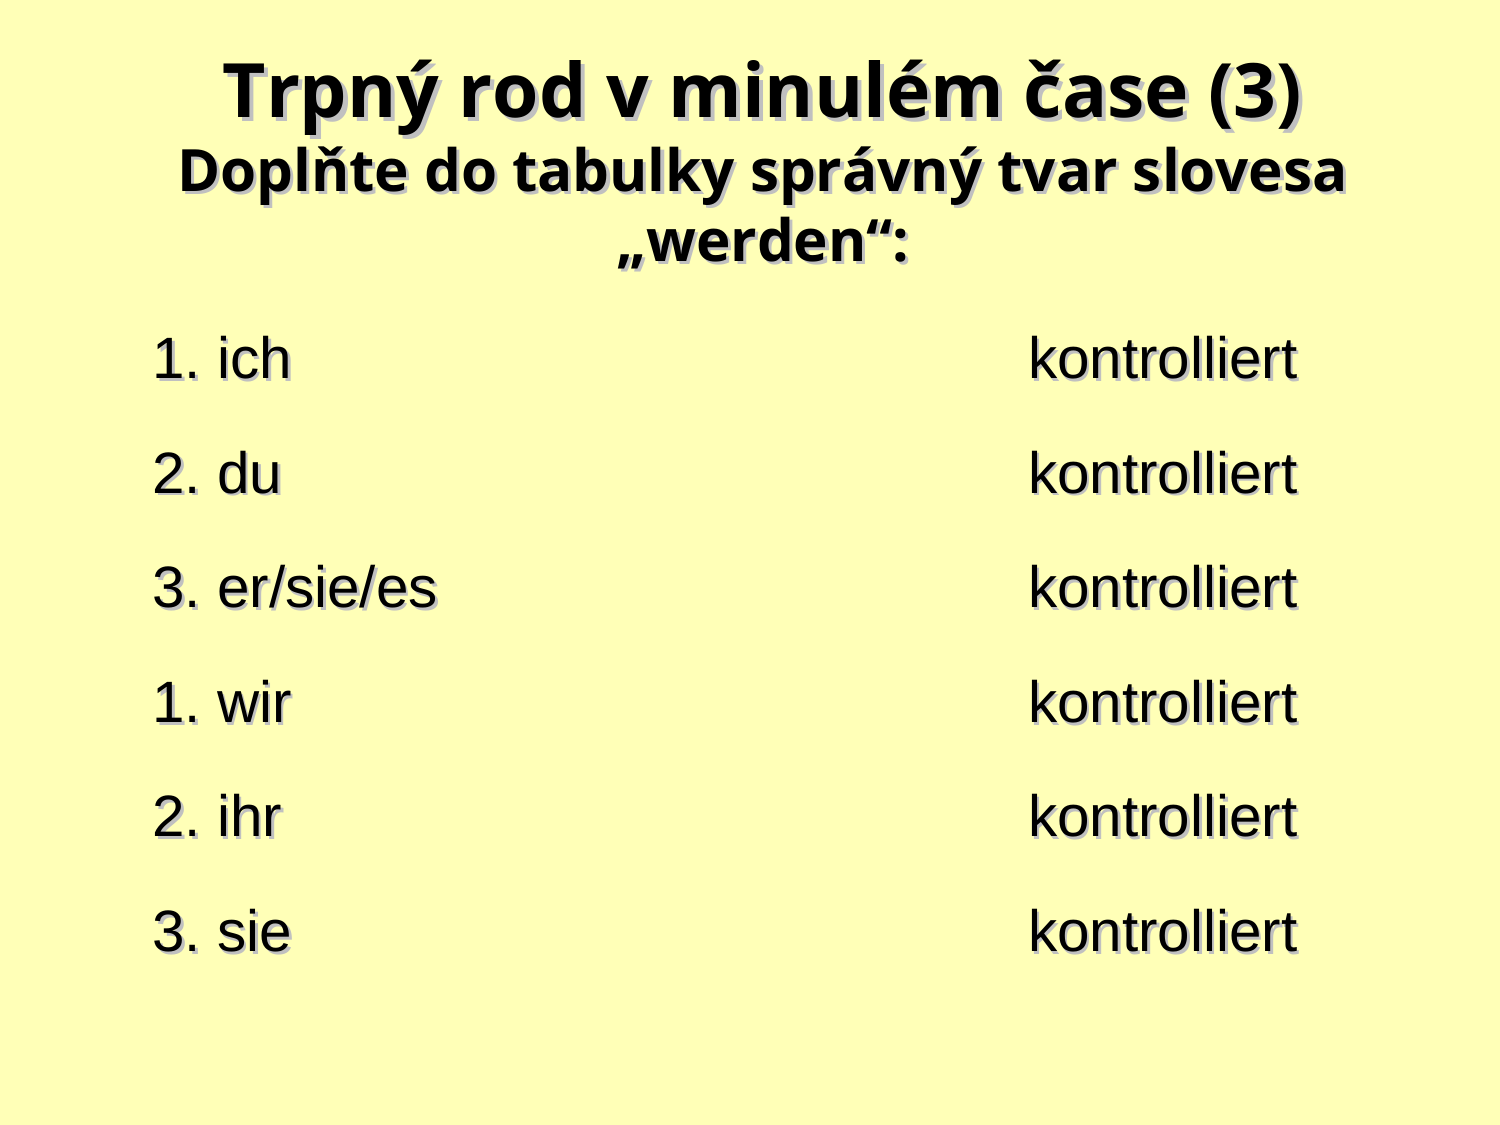

# Trpný rod v minulém čase (3) Doplňte do tabulky správný tvar slovesa „werden“:
| 1. ich | | kontrolliert |
| --- | --- | --- |
| 2. du | | kontrolliert |
| 3. er/sie/es | | kontrolliert |
| 1. wir | | kontrolliert |
| 2. ihr | | kontrolliert |
| 3. sie | | kontrolliert |